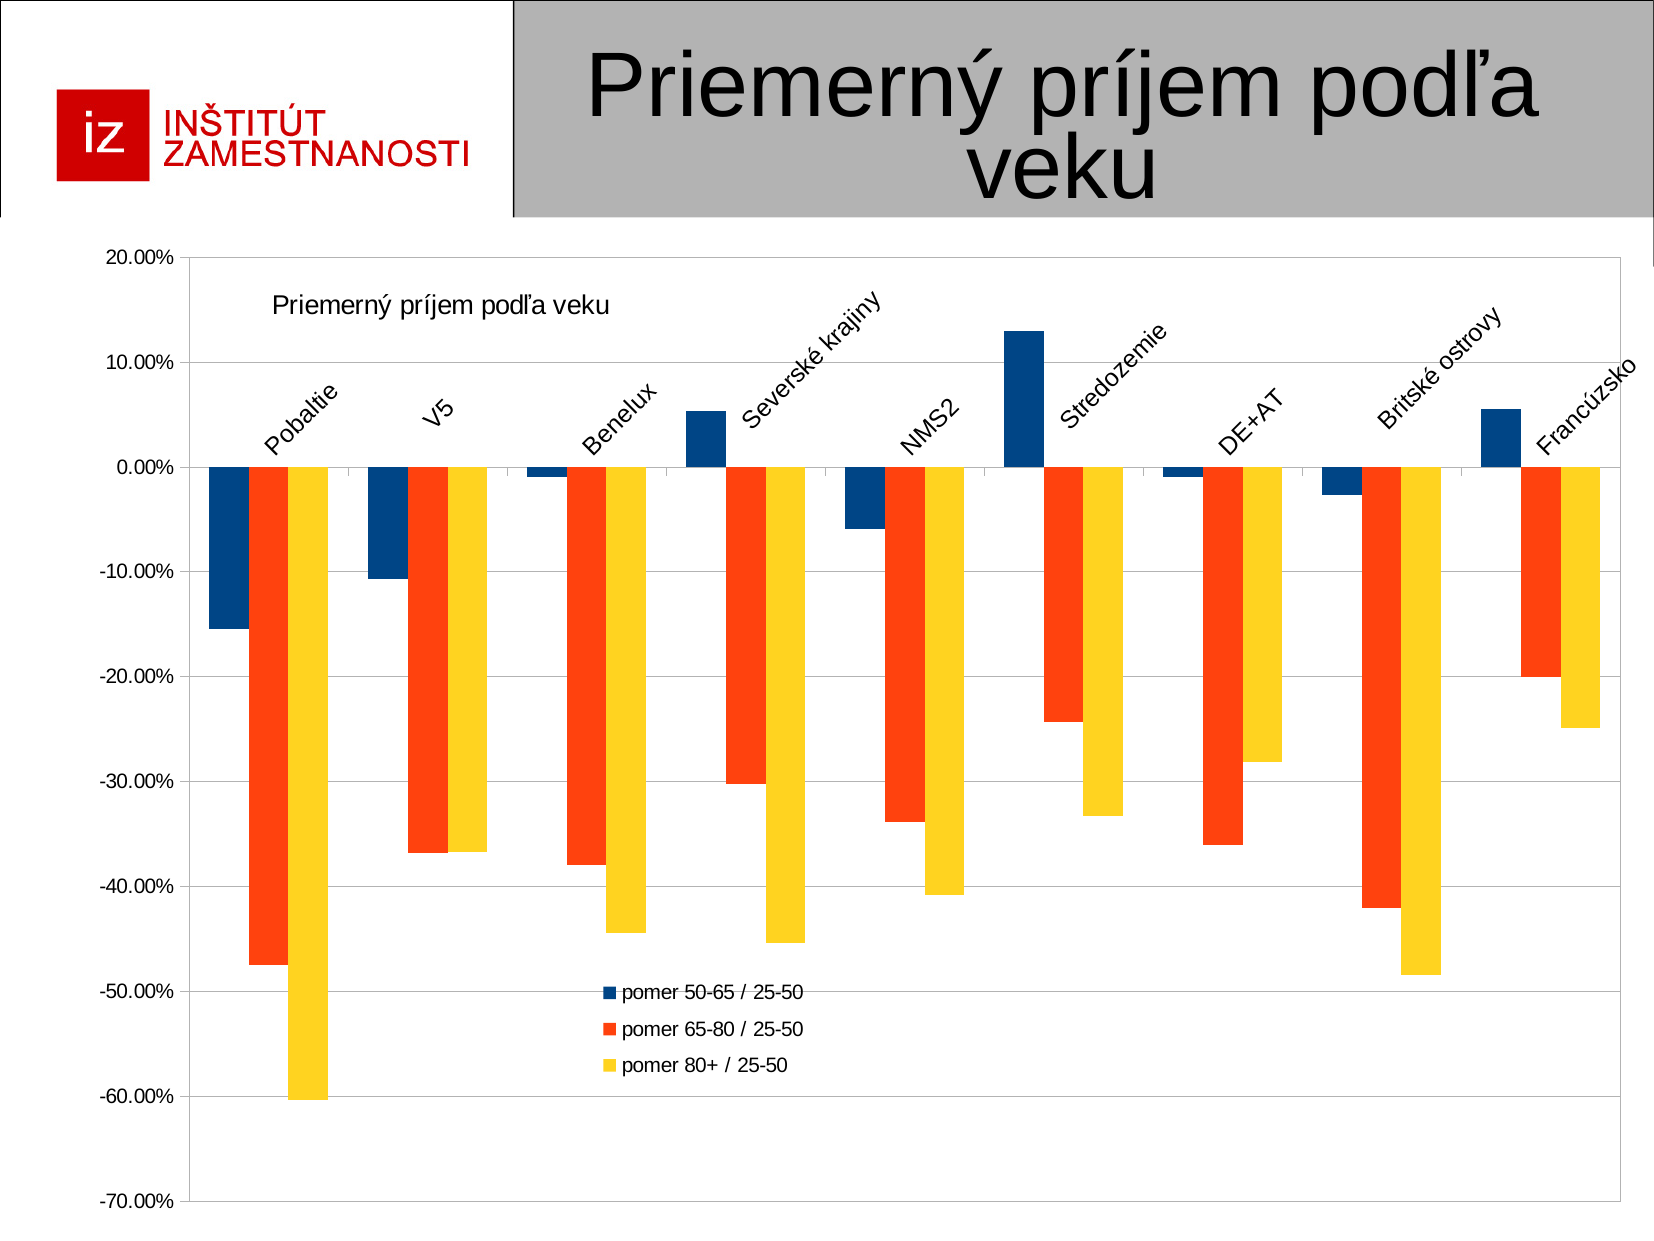

# Priemerný príjem podľa veku
### Chart: Priemerný príjem podľa veku
| Category | pomer 50-65 / 25-50 | pomer 65-80 / 25-50 | pomer 80+ / 25-50 |
|---|---|---|---|
| Pobaltie | -0.154398153580691 | -0.474560490957097 | -0.604027728404362 |
| V5 | -0.107195437261208 | -0.368463197765305 | -0.367232106040076 |
| Benelux | -0.00926369073950784 | -0.379989026218586 | -0.44453158053193 |
| Severské krajiny | 0.053866537231569 | -0.302437699643897 | -0.453568557993029 |
| NMS2 | -0.0587538454229124 | -0.338545730980746 | -0.408096848471459 |
| Stredozemie | 0.130060101244457 | -0.243097709201475 | -0.333206194040035 |
| DE+AT | -0.00974423115926348 | -0.360280717834723 | -0.281762257217516 |
| Britské ostrovy | -0.0264889019425244 | -0.42074332911865 | -0.484562777995355 |
| Francúzsko | 0.0549892936145784 | -0.200652784894055 | -0.248656876112432 |